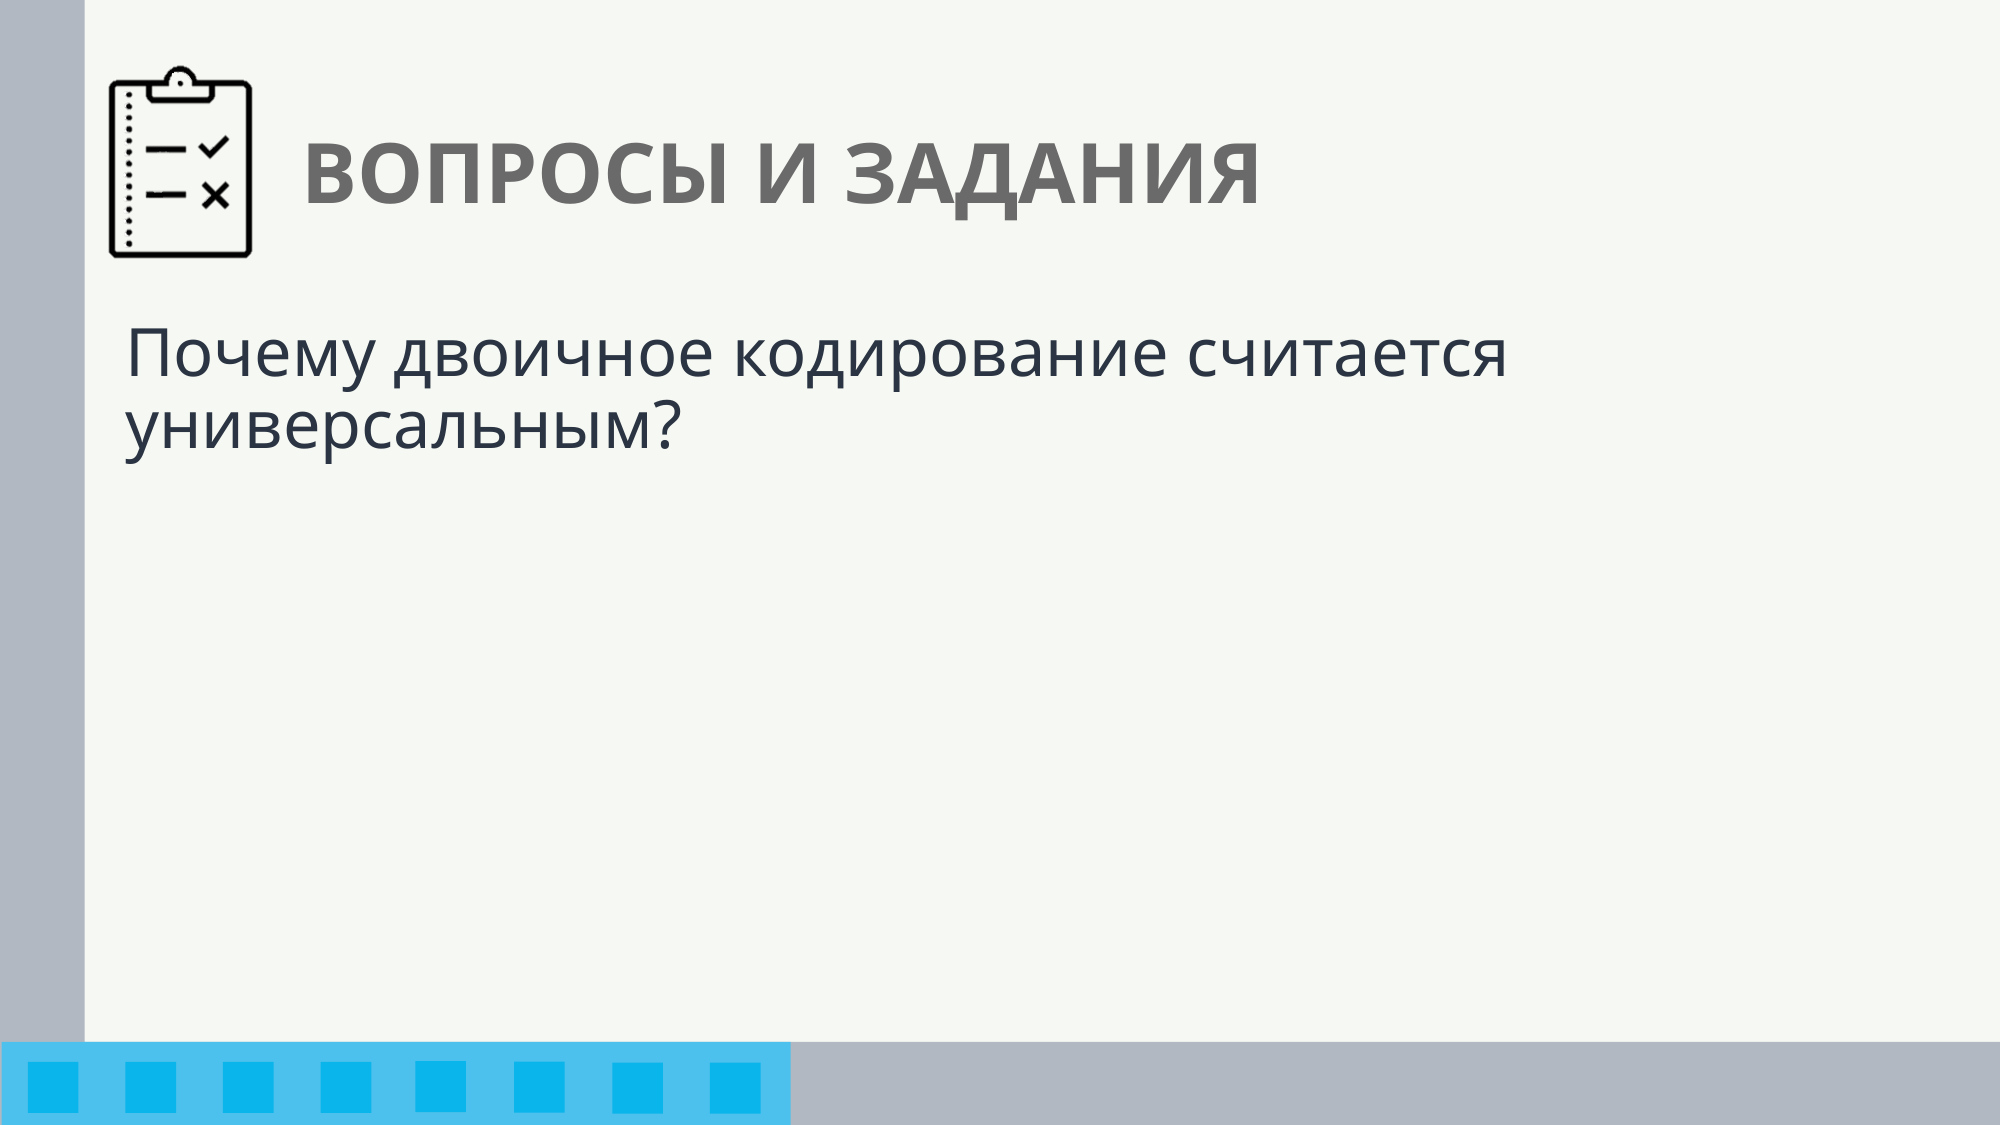

# ВОПРОСЫ И ЗАДАНИЯ
Почему двоичное кодирование считается универсальным?